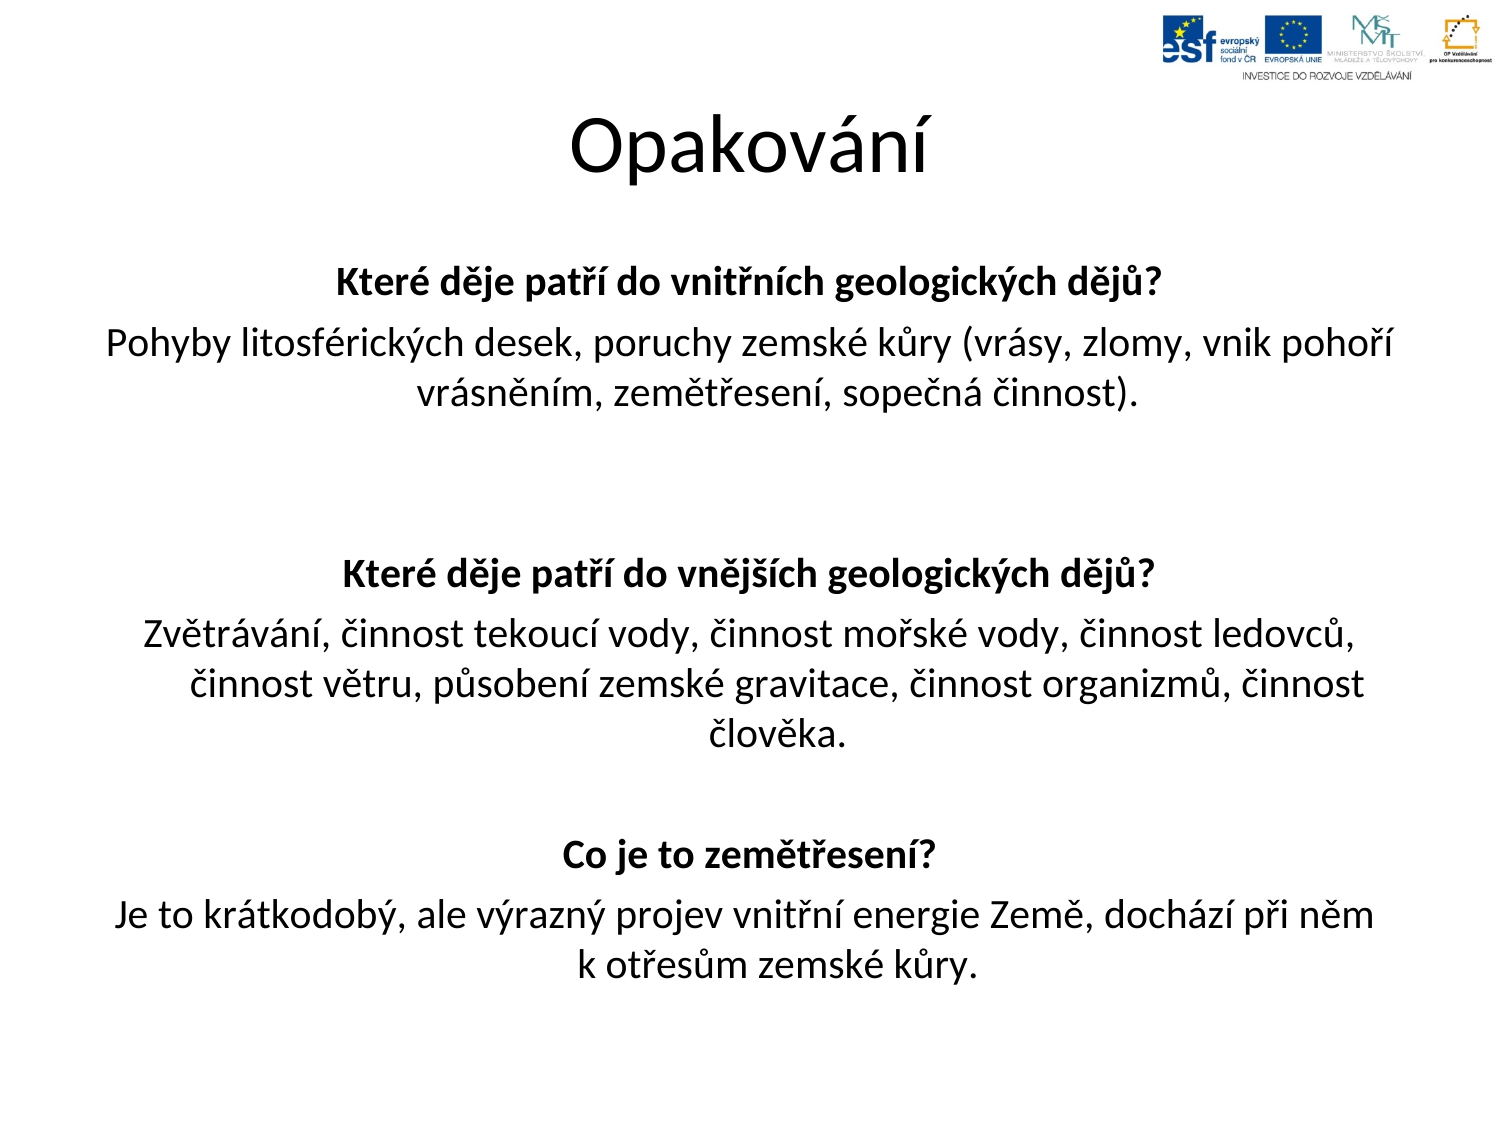

# Opakování
Které děje patří do vnitřních geologických dějů?
Pohyby litosférických desek, poruchy zemské kůry (vrásy, zlomy, vnik pohoří vrásněním, zemětřesení, sopečná činnost).
Které děje patří do vnějších geologických dějů?
Zvětrávání, činnost tekoucí vody, činnost mořské vody, činnost ledovců, činnost větru, působení zemské gravitace, činnost organizmů, činnost člověka.
Co je to zemětřesení?
Je to krátkodobý, ale výrazný projev vnitřní energie Země, dochází při něm
k otřesům zemské kůry.